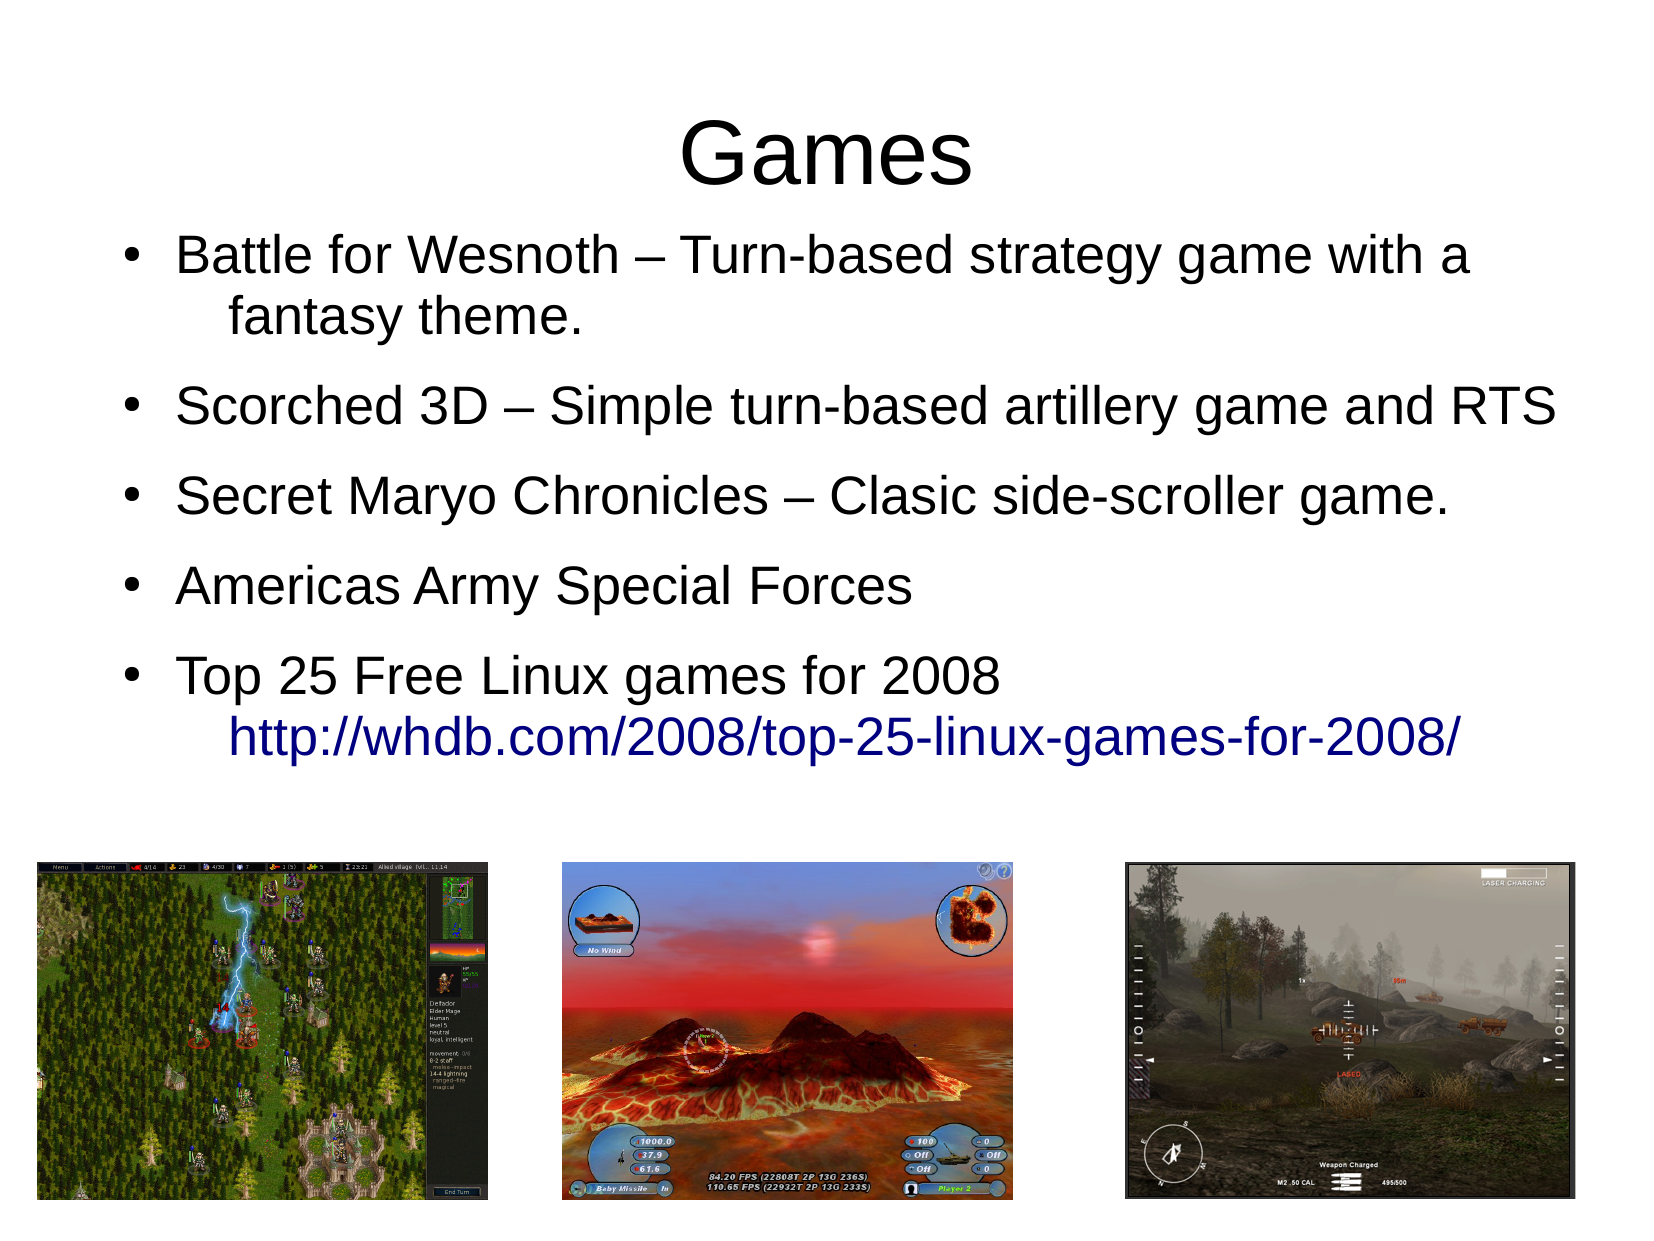

# Games
Battle for Wesnoth – Turn-based strategy game with a fantasy theme.
Scorched 3D – Simple turn-based artillery game and RTS
Secret Maryo Chronicles – Clasic side-scroller game.
Americas Army Special Forces
Top 25 Free Linux games for 2008
http://whdb.com/2008/top-25-linux-games-for-2008/